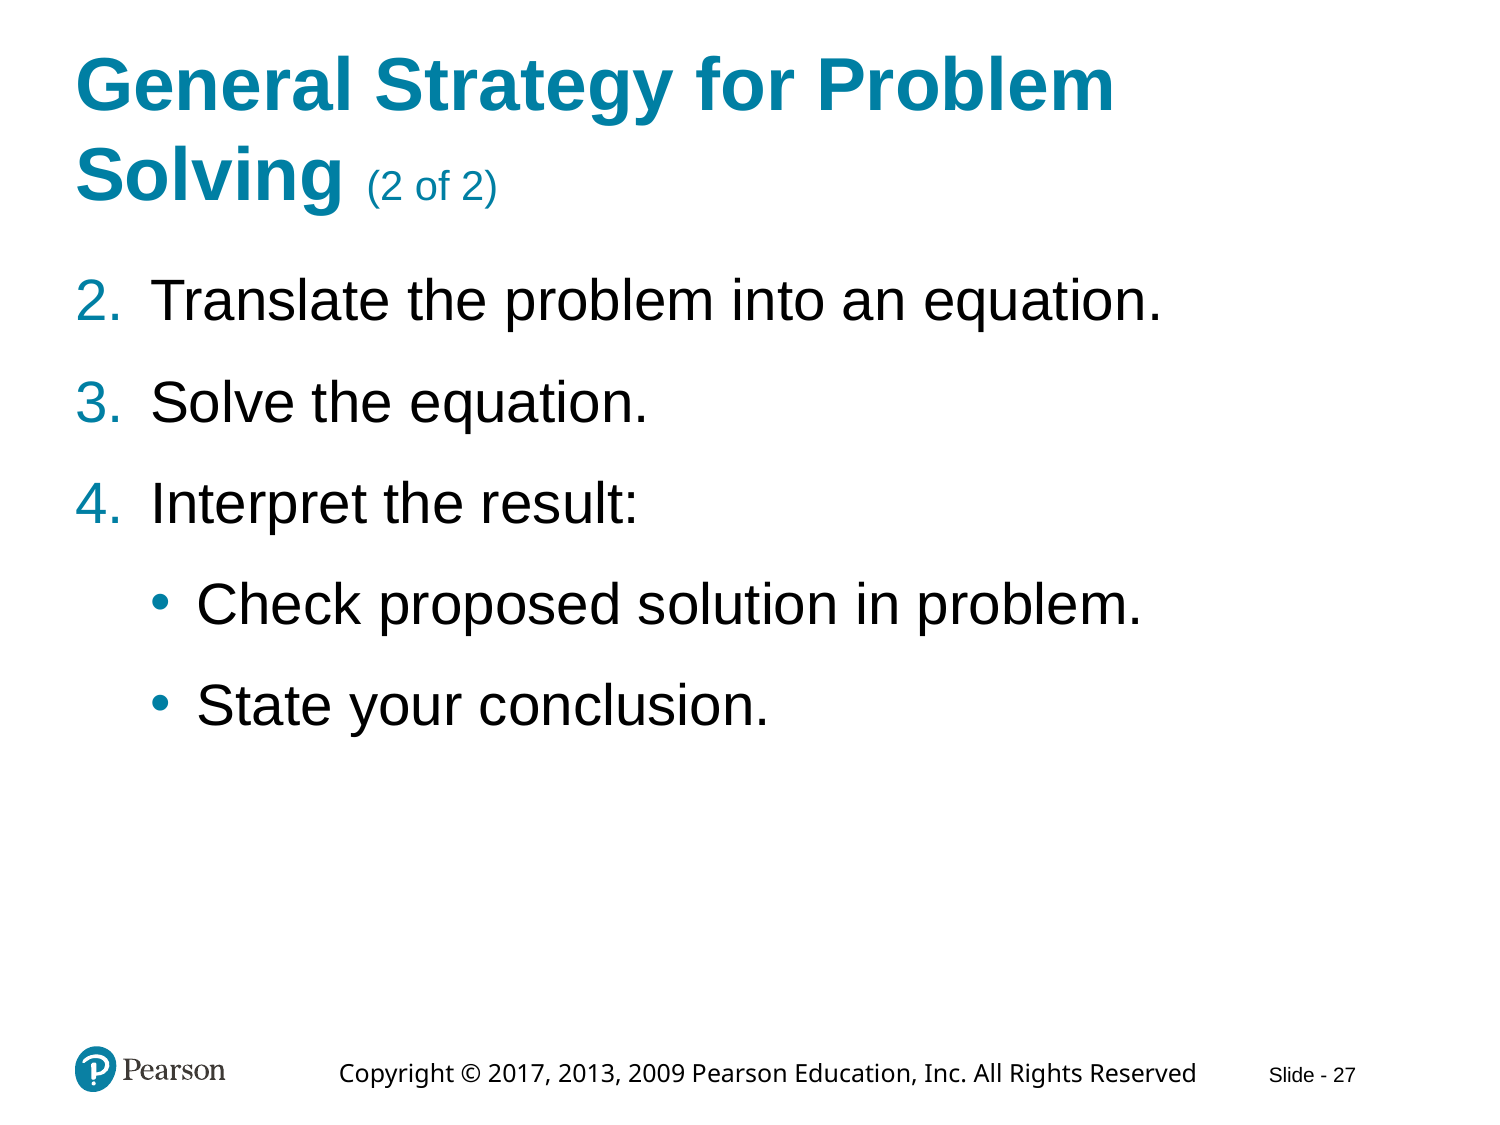

# General Strategy for Problem Solving (2 of 2)
​Translate the problem into an equation.
​Solve the equation.
​Interpret the result:
Check proposed solution in problem.
State your conclusion.